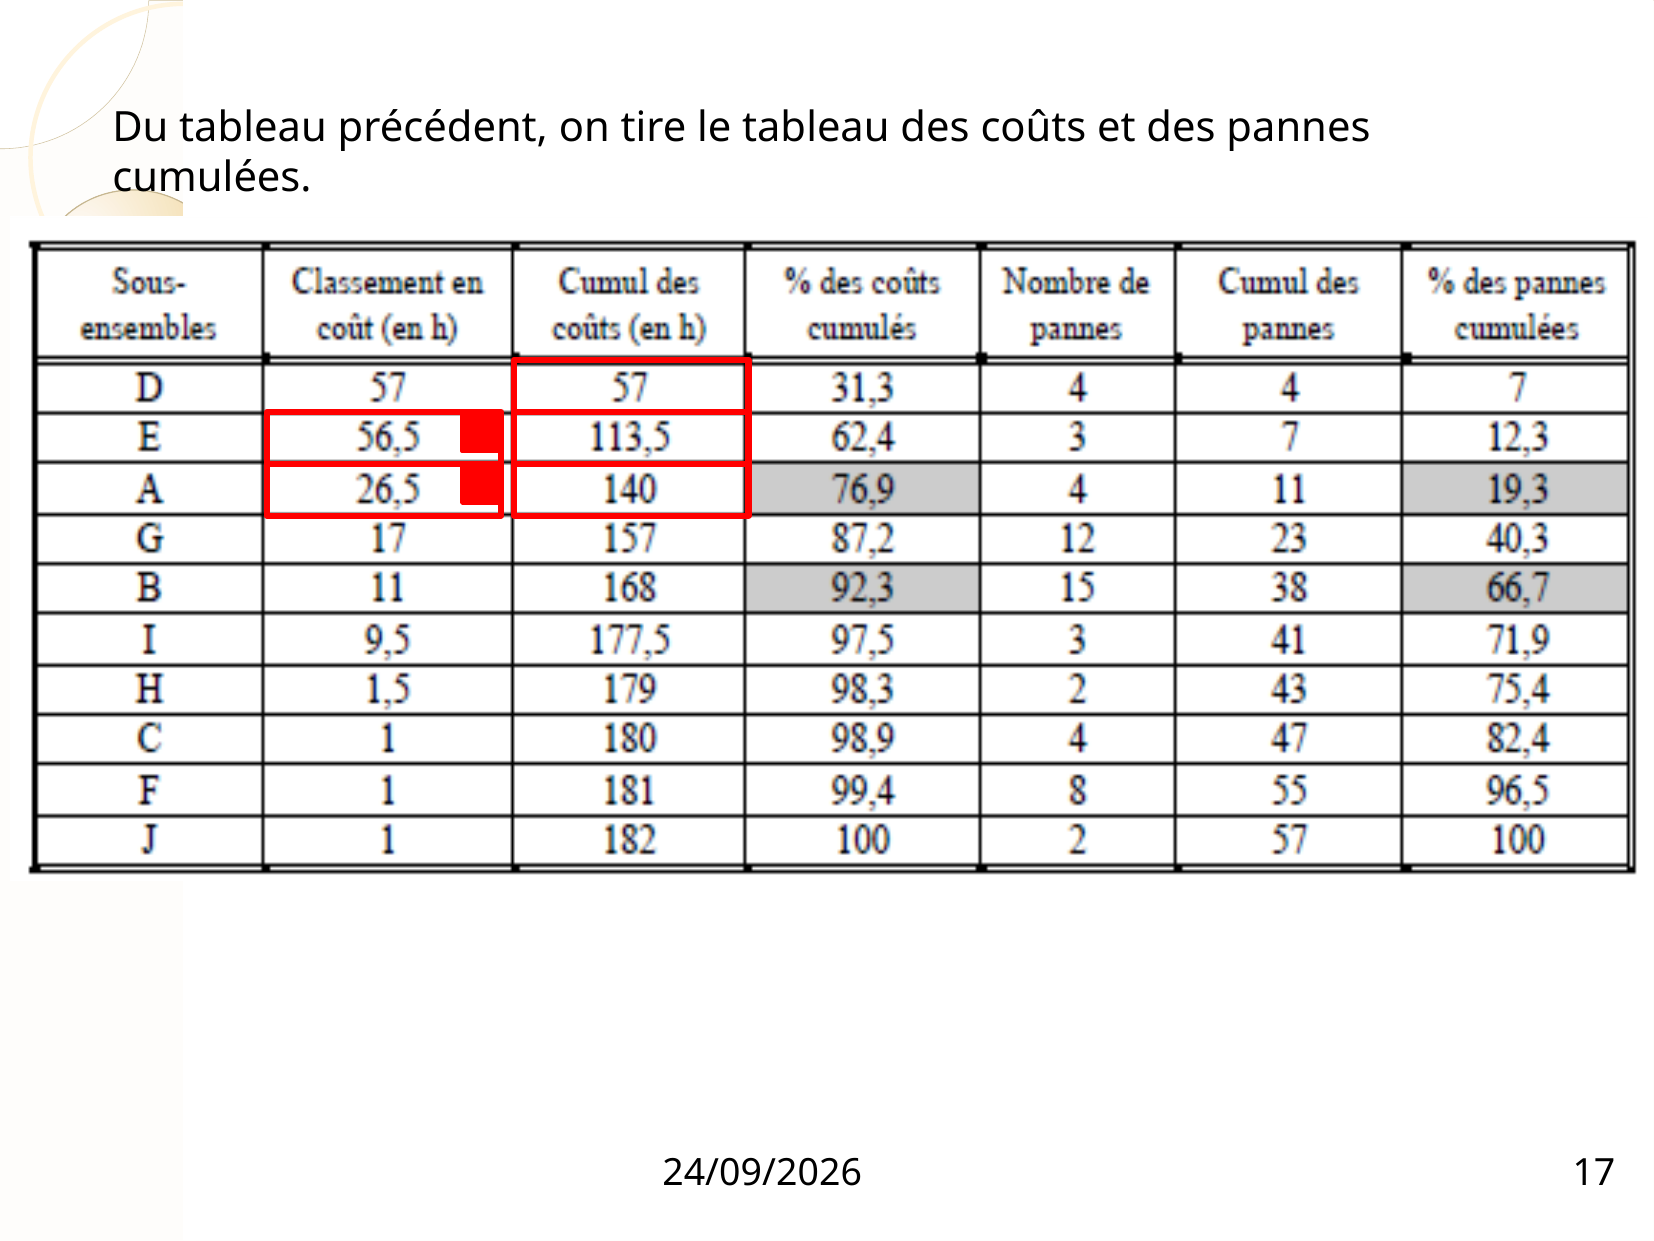

Du tableau précédent, on tire le tableau des coûts et des pannes cumulées.